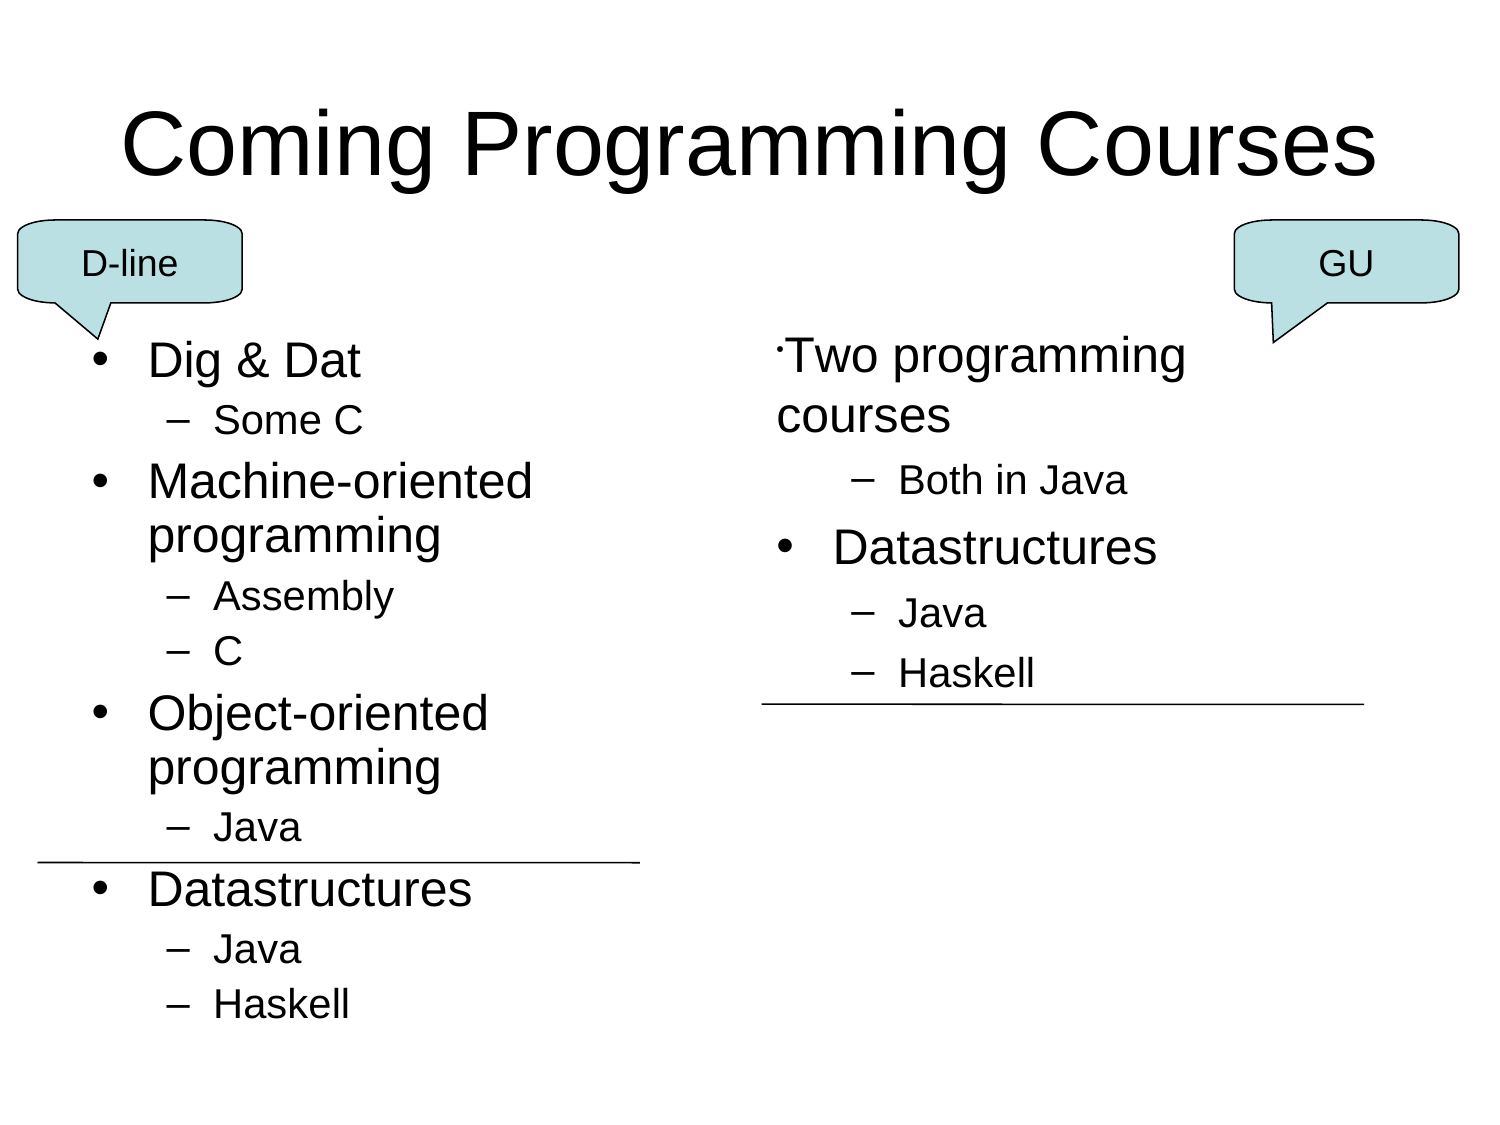

# Coming Programming Courses
D-line
GU
Two programming courses
Both in Java
Datastructures
Java
Haskell
Dig & Dat
Some C
Machine-oriented programming
Assembly
C
Object-oriented programming
Java
Datastructures
Java
Haskell